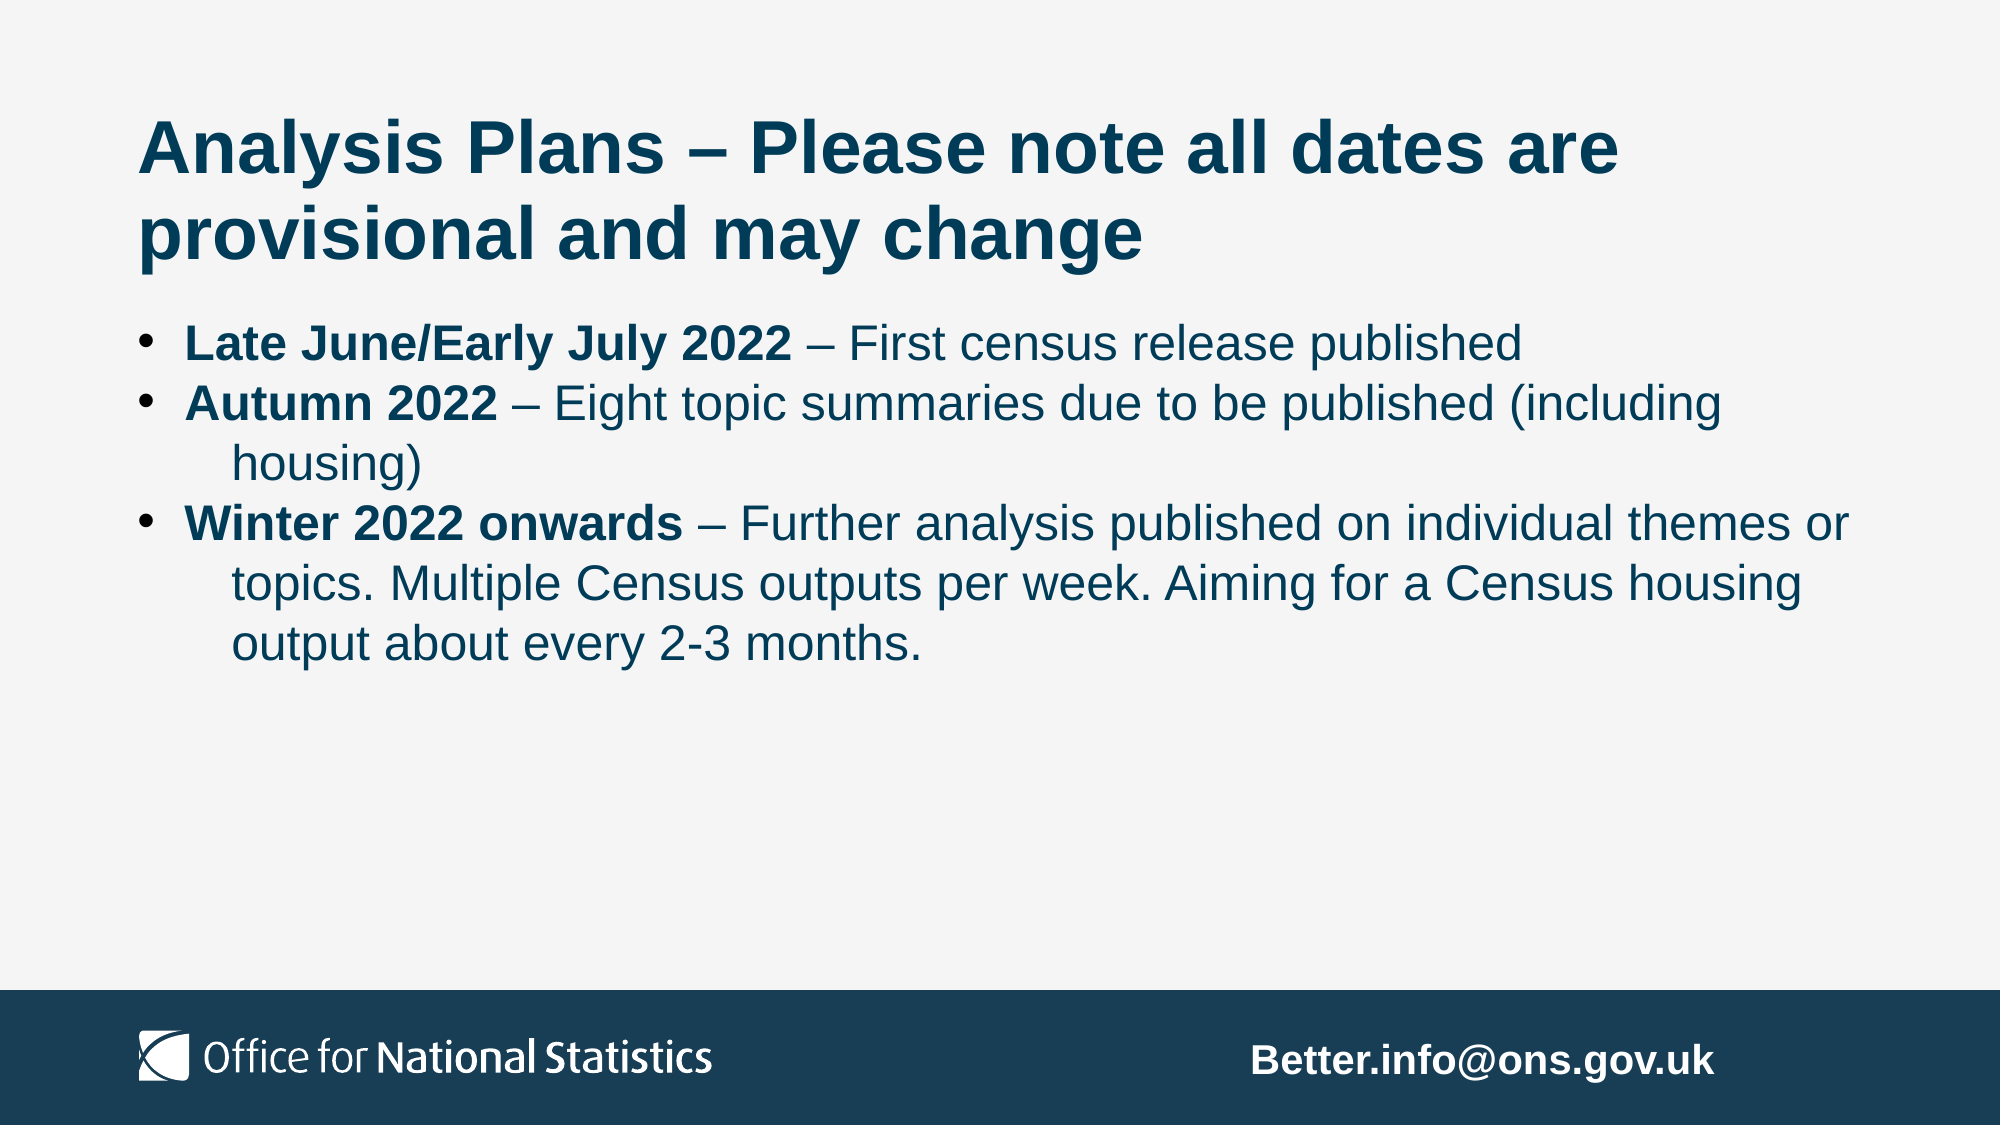

# Analysis Plans – Please note all dates are provisional and may change
Late June/Early July 2022 – First census release published
Autumn 2022 – Eight topic summaries due to be published (including housing)
Winter 2022 onwards – Further analysis published on individual themes or topics. Multiple Census outputs per week. Aiming for a Census housing output about every 2-3 months.
Better.info@ons.gov.uk